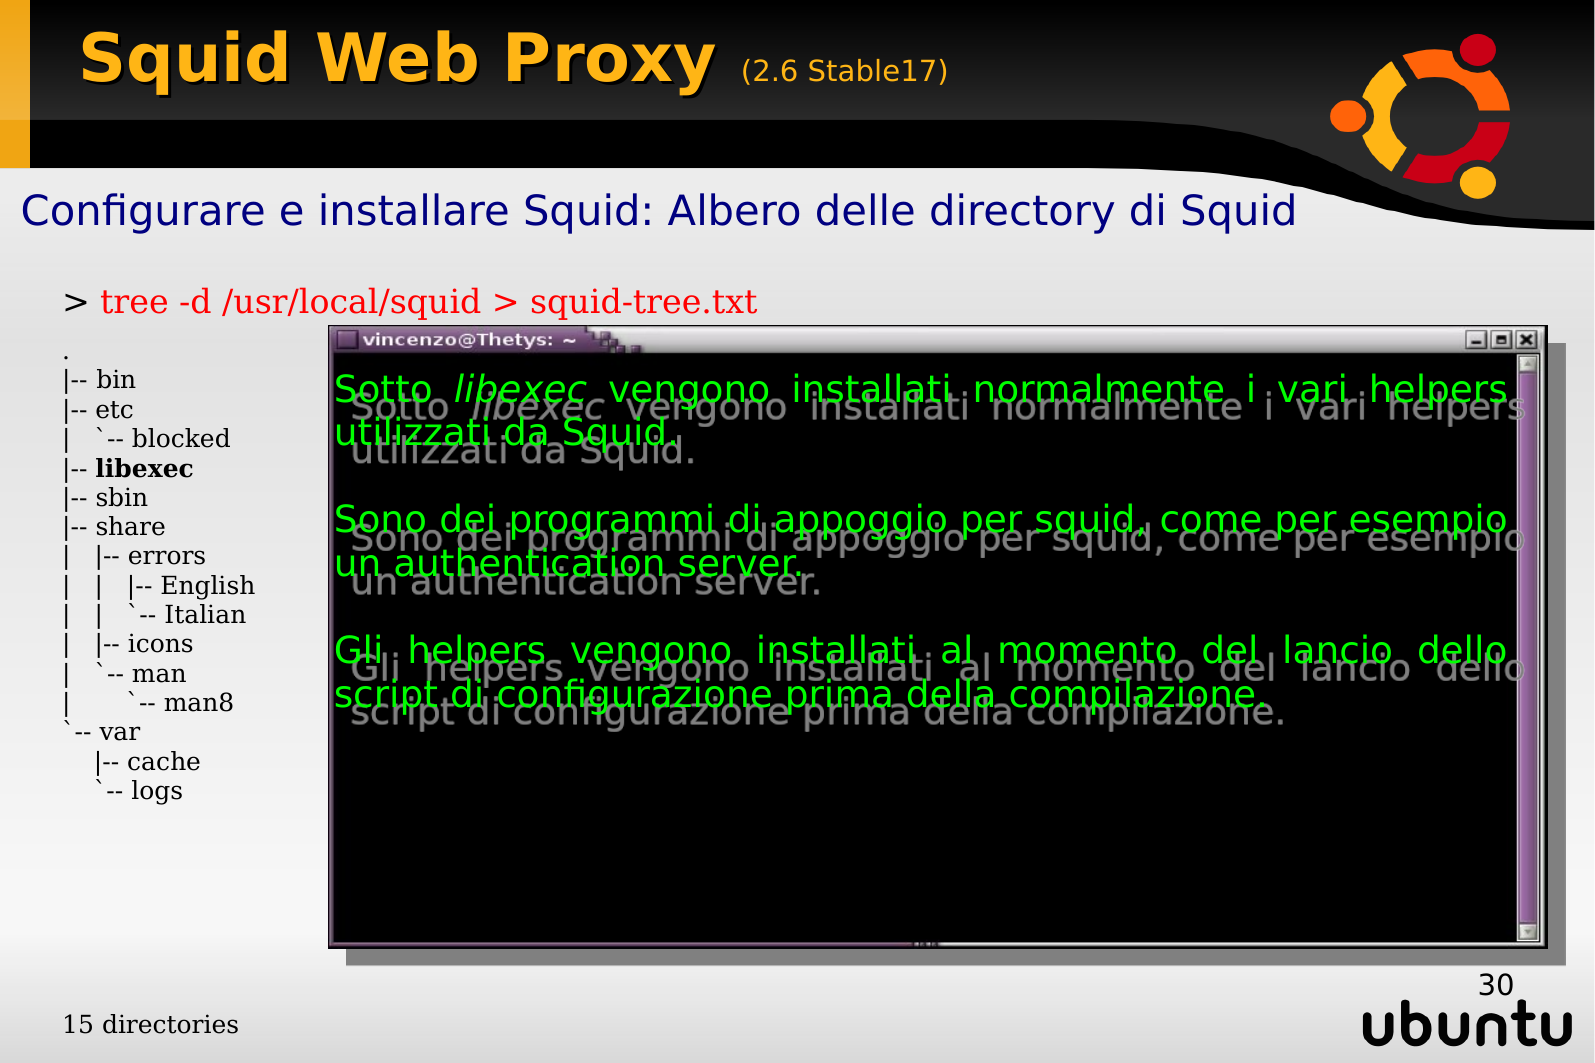

Squid Web Proxy (2.6 Stable17)
Configurare e installare Squid: Albero delle directory di Squid
> tree -d /usr/local/squid > squid-tree.txt
.
|-- bin
|-- etc
| `-- blocked
|-- libexec
|-- sbin
|-- share
| |-- errors
| | |-- English
| | `-- Italian
| |-- icons
| `-- man
| `-- man8
`-- var
 |-- cache
 `-- logs
15 directories
Sotto libexec vengono installati normalmente i vari helpers utilizzati da Squid.
Sono dei programmi di appoggio per squid, come per esempio un authentication server.
Gli helpers vengono installati al momento del lancio dello script di configurazione prima della compilazione.
30